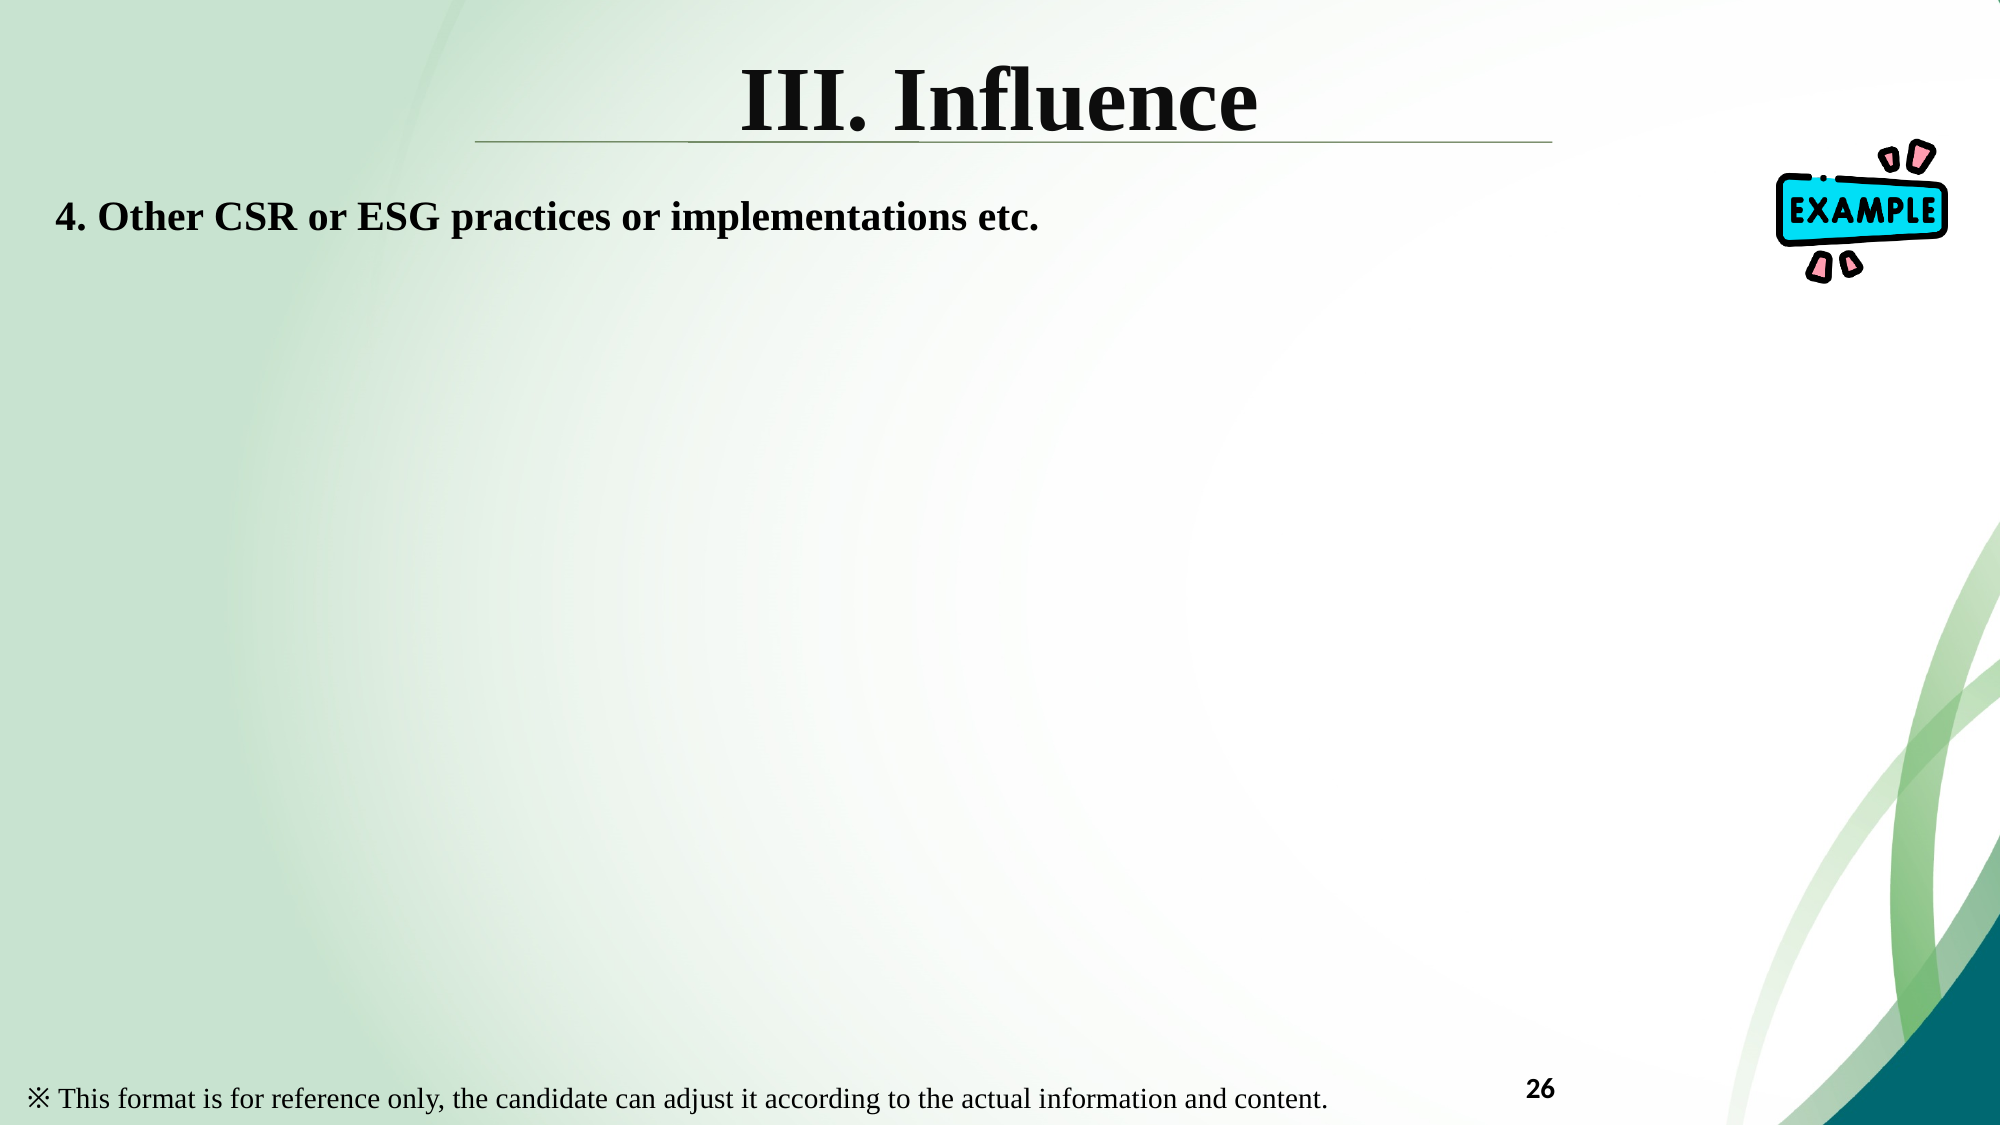

# III. Influence
4. Other CSR or ESG practices or implementations etc.
※ This format is for reference only, the candidate can adjust it according to the actual information and content.
26